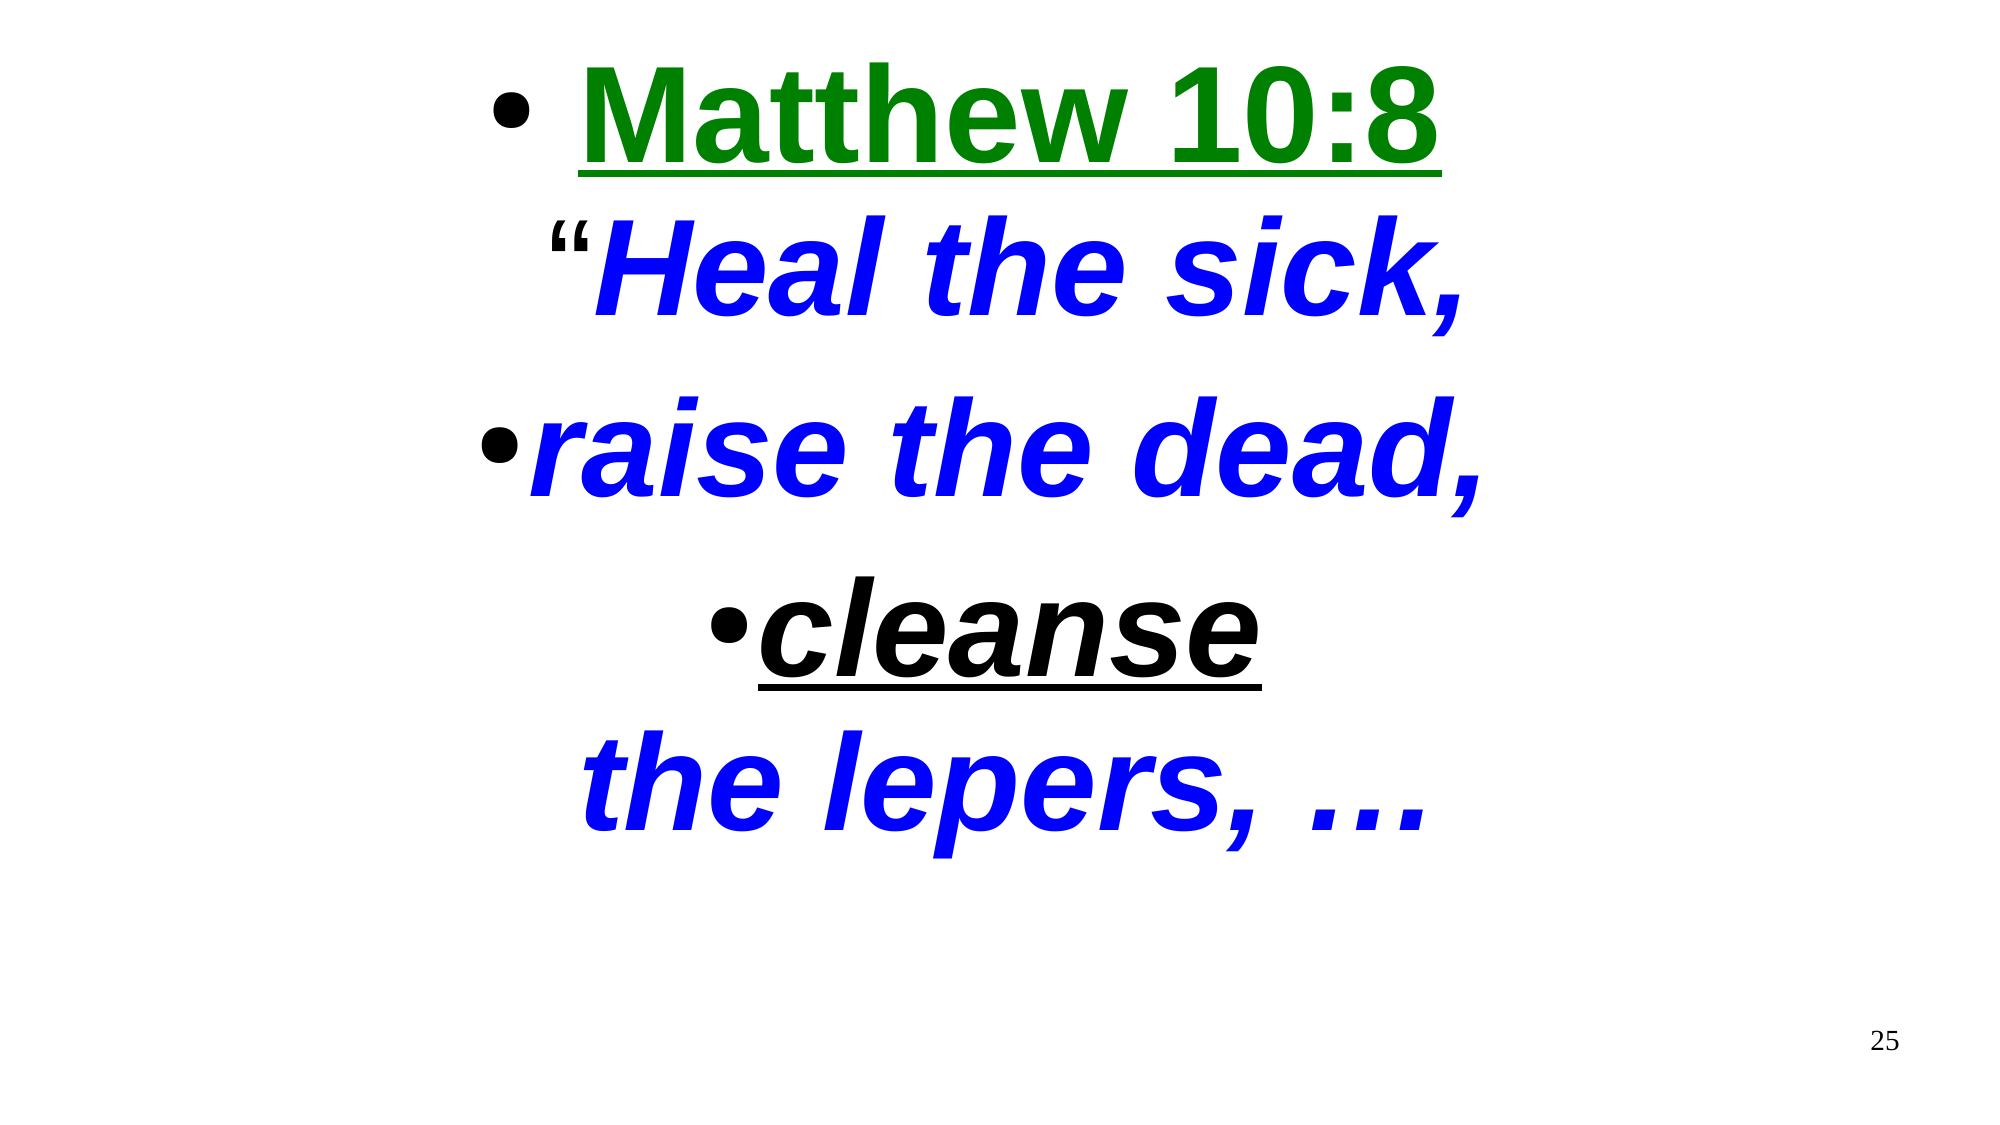

# Matthew 10:8   “Heal the sick,
raise the dead,
cleanse 
the lepers, …
25